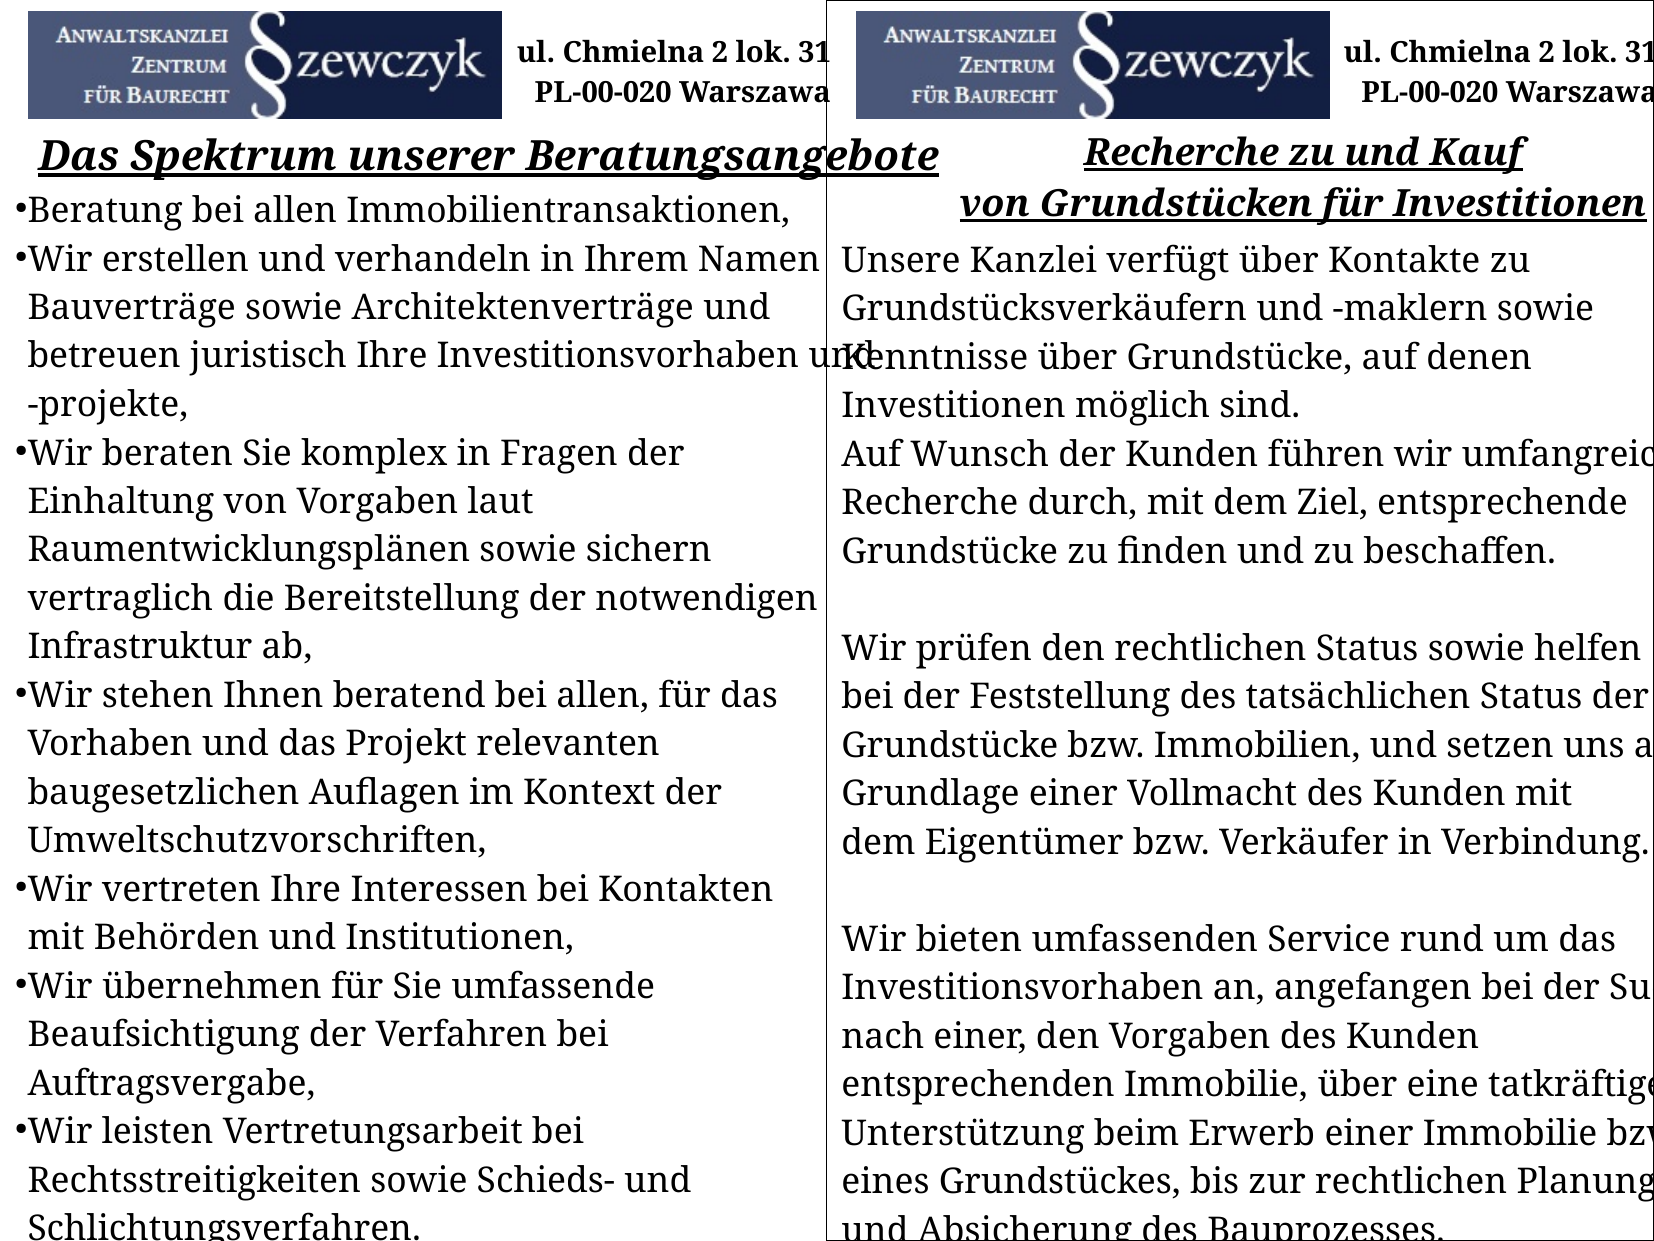

ul. Chmielna 2 lok. 31
PL-00-020 Warszawa
ul. Chmielna 2 lok. 31
PL-00-020 Warszawa
Das Spektrum unserer Beratungsangebote
Recherche zu und Kauf
von Grundstücken für Investitionen
Beratung bei allen Immobilientransaktionen,
Wir erstellen und verhandeln in Ihrem Namen
Bauverträge sowie Architektenverträge und
betreuen juristisch Ihre Investitionsvorhaben und
-projekte,
Wir beraten Sie komplex in Fragen der
Einhaltung von Vorgaben laut
Raumentwicklungsplänen sowie sichern
vertraglich die Bereitstellung der notwendigen
Infrastruktur ab,
Wir stehen Ihnen beratend bei allen, für das
Vorhaben und das Projekt relevanten
baugesetzlichen Auflagen im Kontext der
Umweltschutzvorschriften,
Wir vertreten Ihre Interessen bei Kontakten
mit Behörden und Institutionen,
Wir übernehmen für Sie umfassende
Beaufsichtigung der Verfahren bei
Auftragsvergabe,
Wir leisten Vertretungsarbeit bei
Rechtsstreitigkeiten sowie Schieds- und
Schlichtungsverfahren.
Unsere Kanzlei verfügt über Kontakte zu
Grundstücksverkäufern und -maklern sowie
Kenntnisse über Grundstücke, auf denen
Investitionen möglich sind.
Auf Wunsch der Kunden führen wir umfangreiche
Recherche durch, mit dem Ziel, entsprechende
Grundstücke zu finden und zu beschaffen.
Wir prüfen den rechtlichen Status sowie helfen
bei der Feststellung des tatsächlichen Status der
Grundstücke bzw. Immobilien, und setzen uns auf
Grundlage einer Vollmacht des Kunden mit
dem Eigentümer bzw. Verkäufer in Verbindung.
Wir bieten umfassenden Service rund um das
Investitionsvorhaben an, angefangen bei der Suche
nach einer, den Vorgaben des Kunden
entsprechenden Immobilie, über eine tatkräftige
Unterstützung beim Erwerb einer Immobilie bzw.
eines Grundstückes, bis zur rechtlichen Planung
und Absicherung des Bauprozesses.